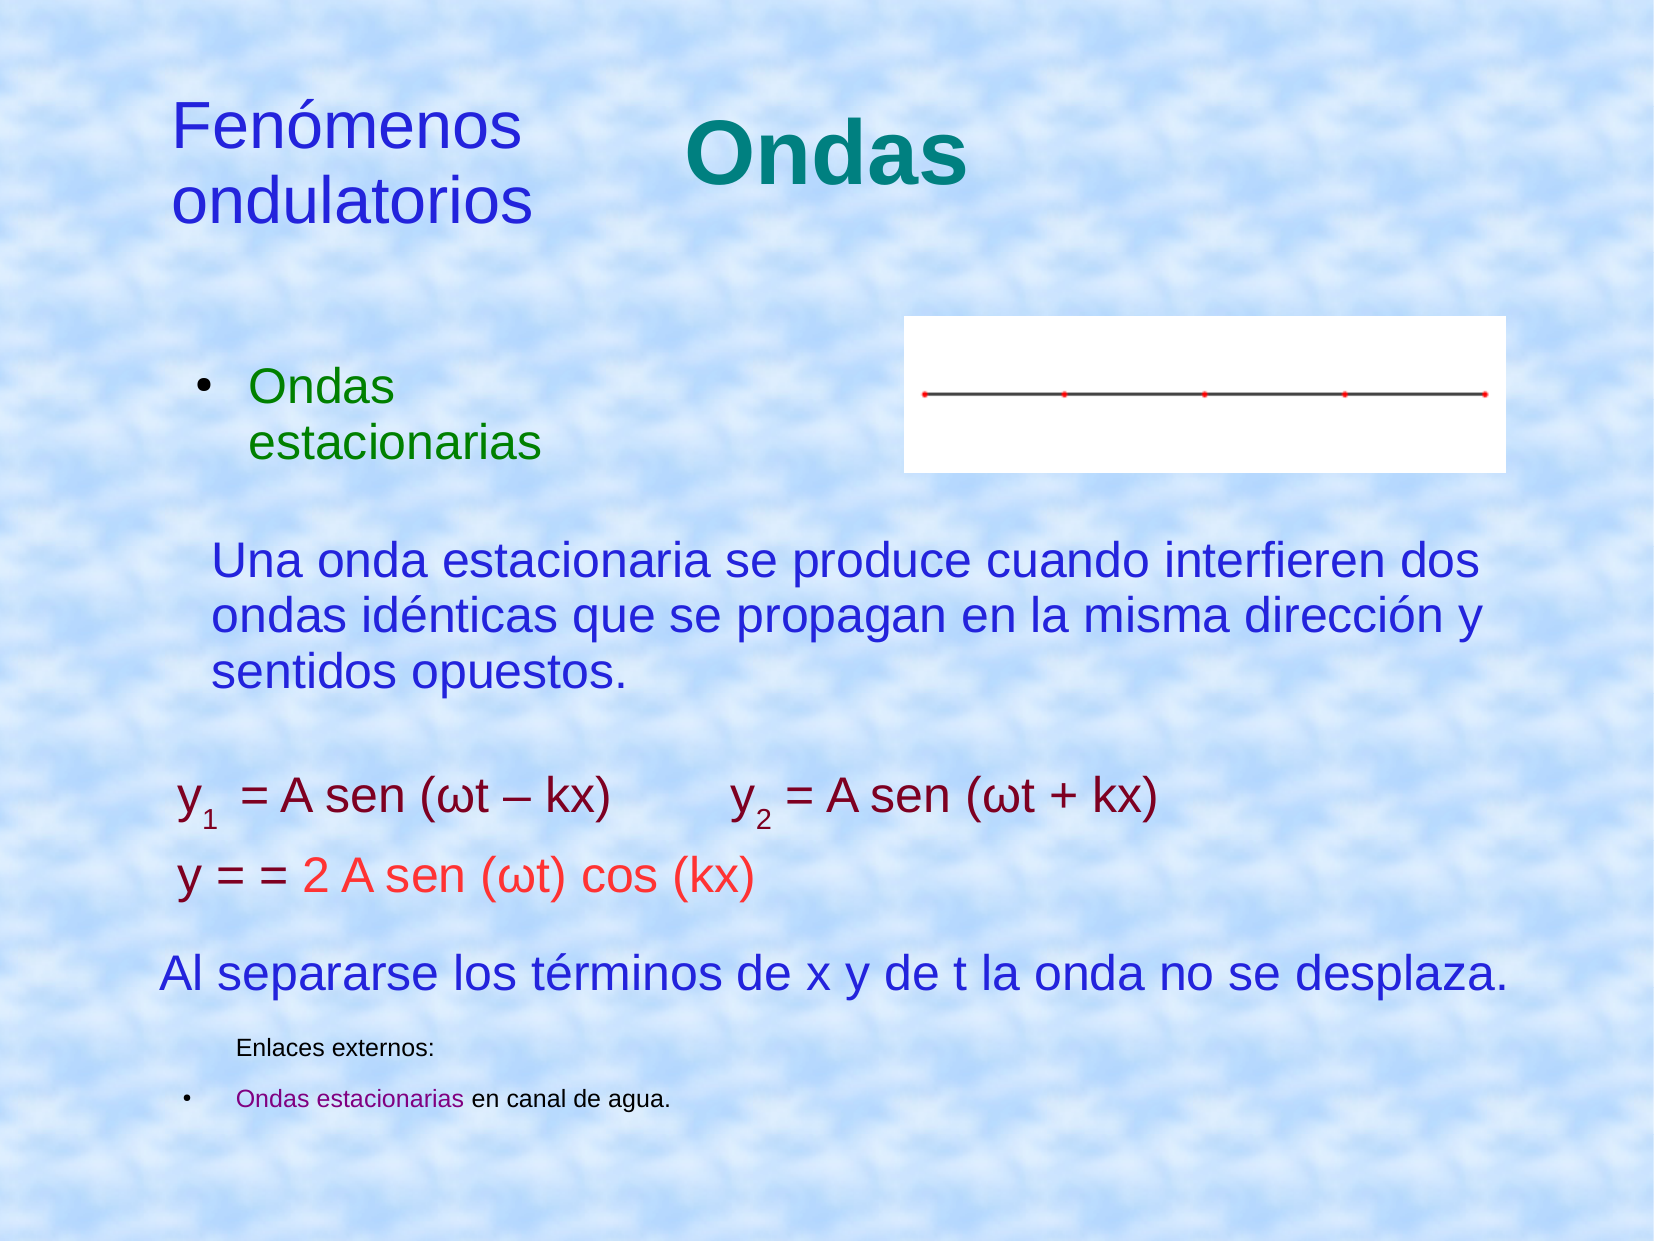

# Ondas
Fenómenos ondulatorios
Ondas estacionarias
Una onda estacionaria se produce cuando interfieren dos ondas idénticas que se propagan en la misma dirección y sentidos opuestos.
y1 = A sen (ωt – kx)
y2 = A sen (ωt + kx)
y = = 2 A sen (ωt) cos (kx)
Al separarse los términos de x y de t la onda no se desplaza.
Enlaces externos:
Ondas estacionarias en canal de agua.